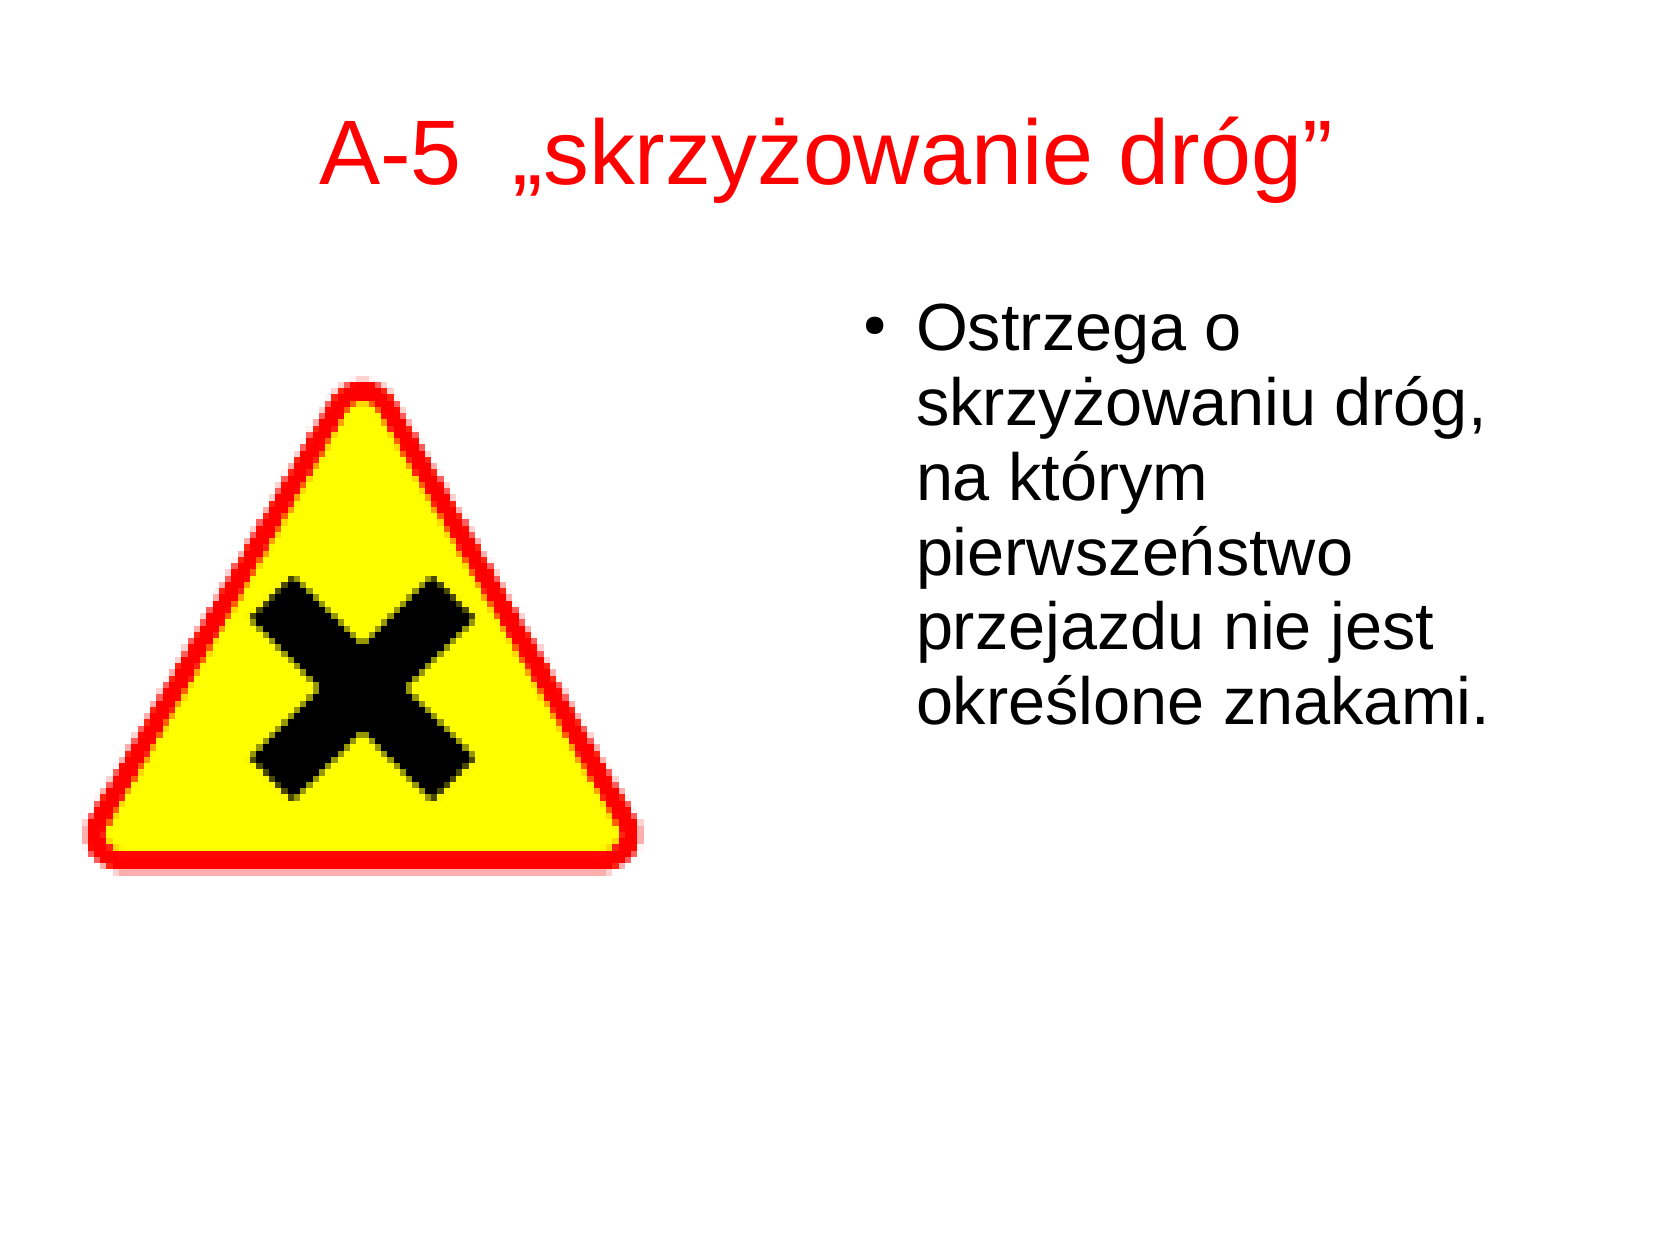

# A-5 „skrzyżowanie dróg”
Ostrzega o skrzyżowaniu dróg, na którym pierwszeństwo przejazdu nie jest określone znakami.